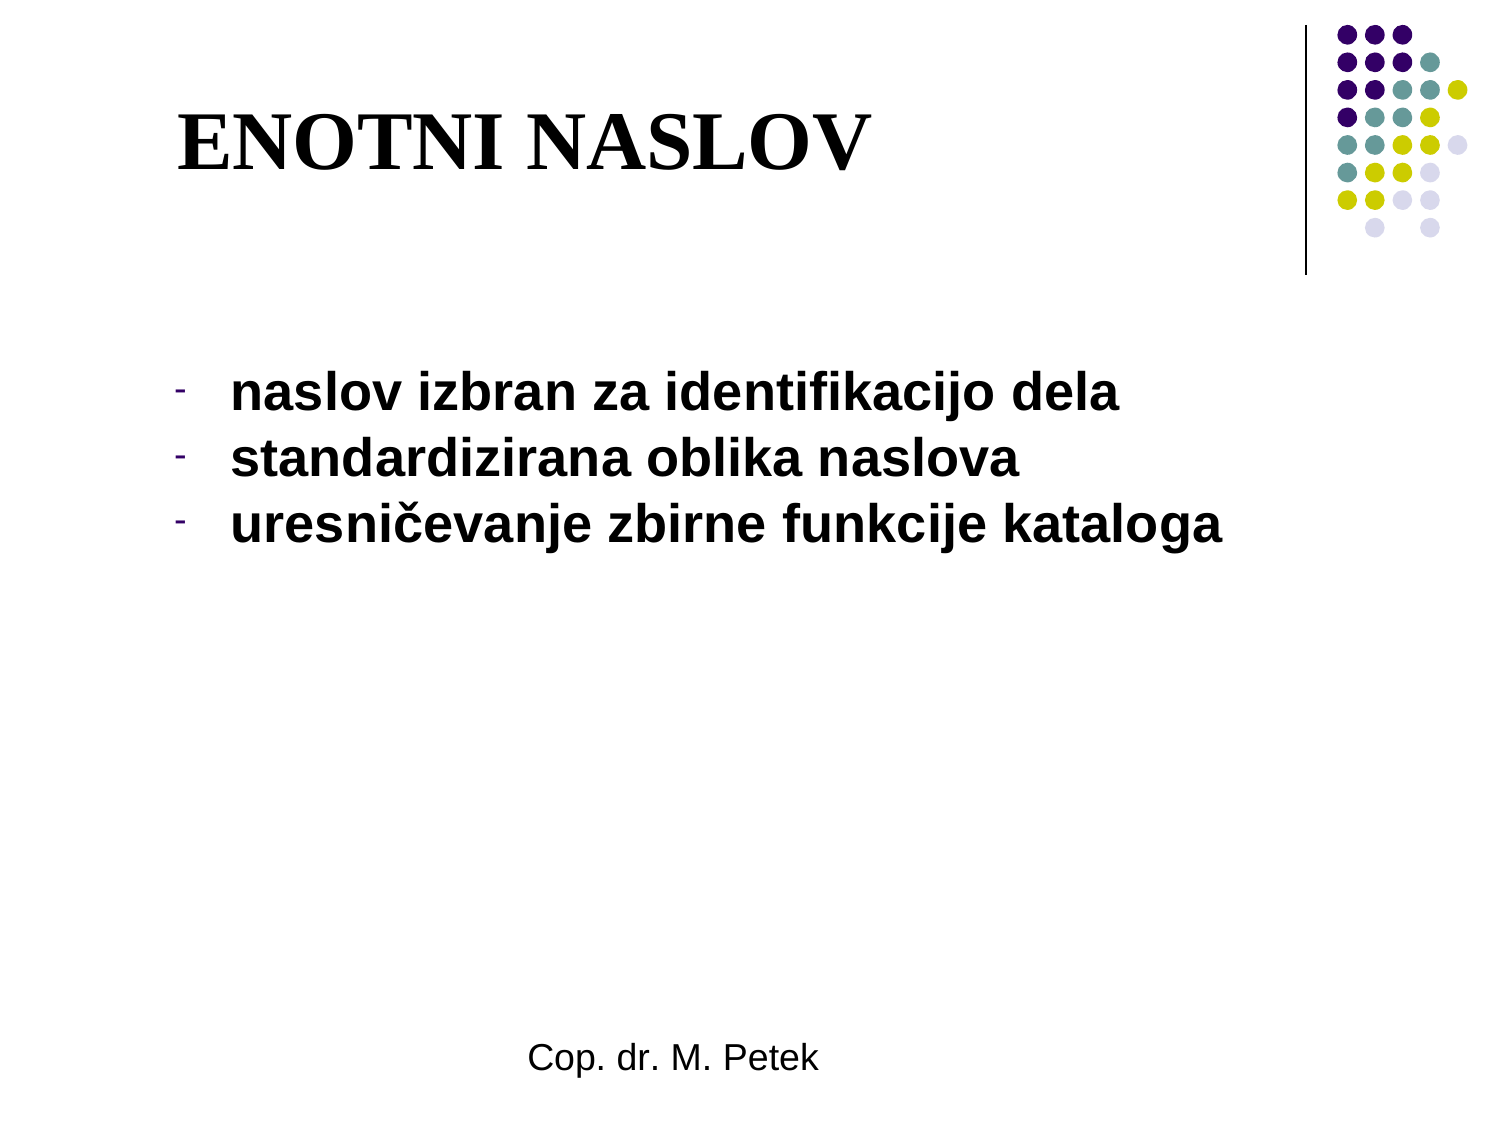

#
ENOTNI NASLOV
naslov izbran za identifikacijo dela
standardizirana oblika naslova
uresničevanje zbirne funkcije kataloga
Cop. dr. M. Petek